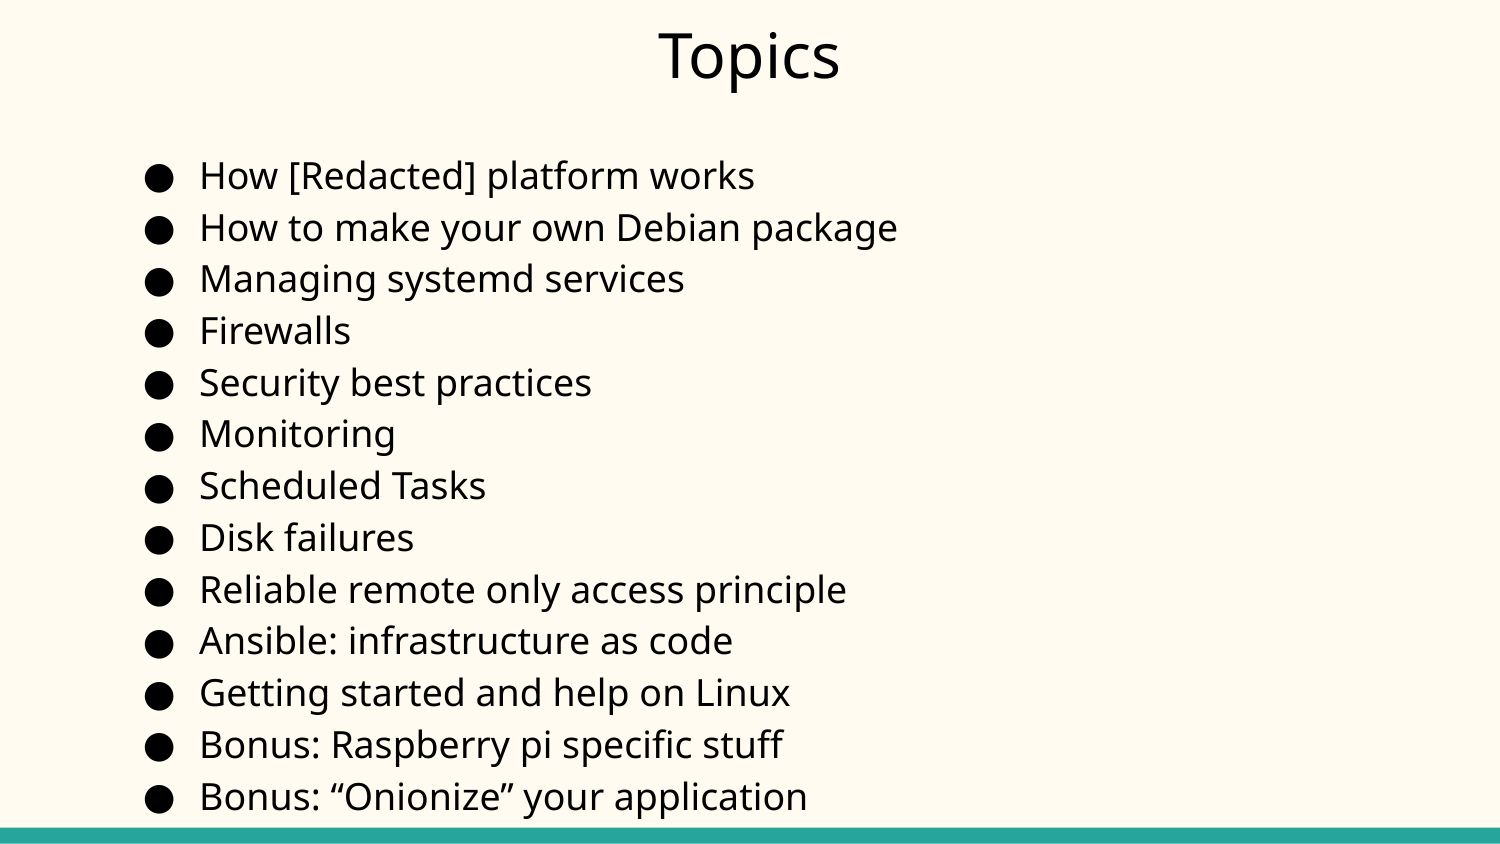

# Topics
How [Redacted] platform works
How to make your own Debian package
Managing systemd services
Firewalls
Security best practices
Monitoring
Scheduled Tasks
Disk failures
Reliable remote only access principle
Ansible: infrastructure as code
Getting started and help on Linux
Bonus: Raspberry pi specific stuff
Bonus: “Onionize” your application